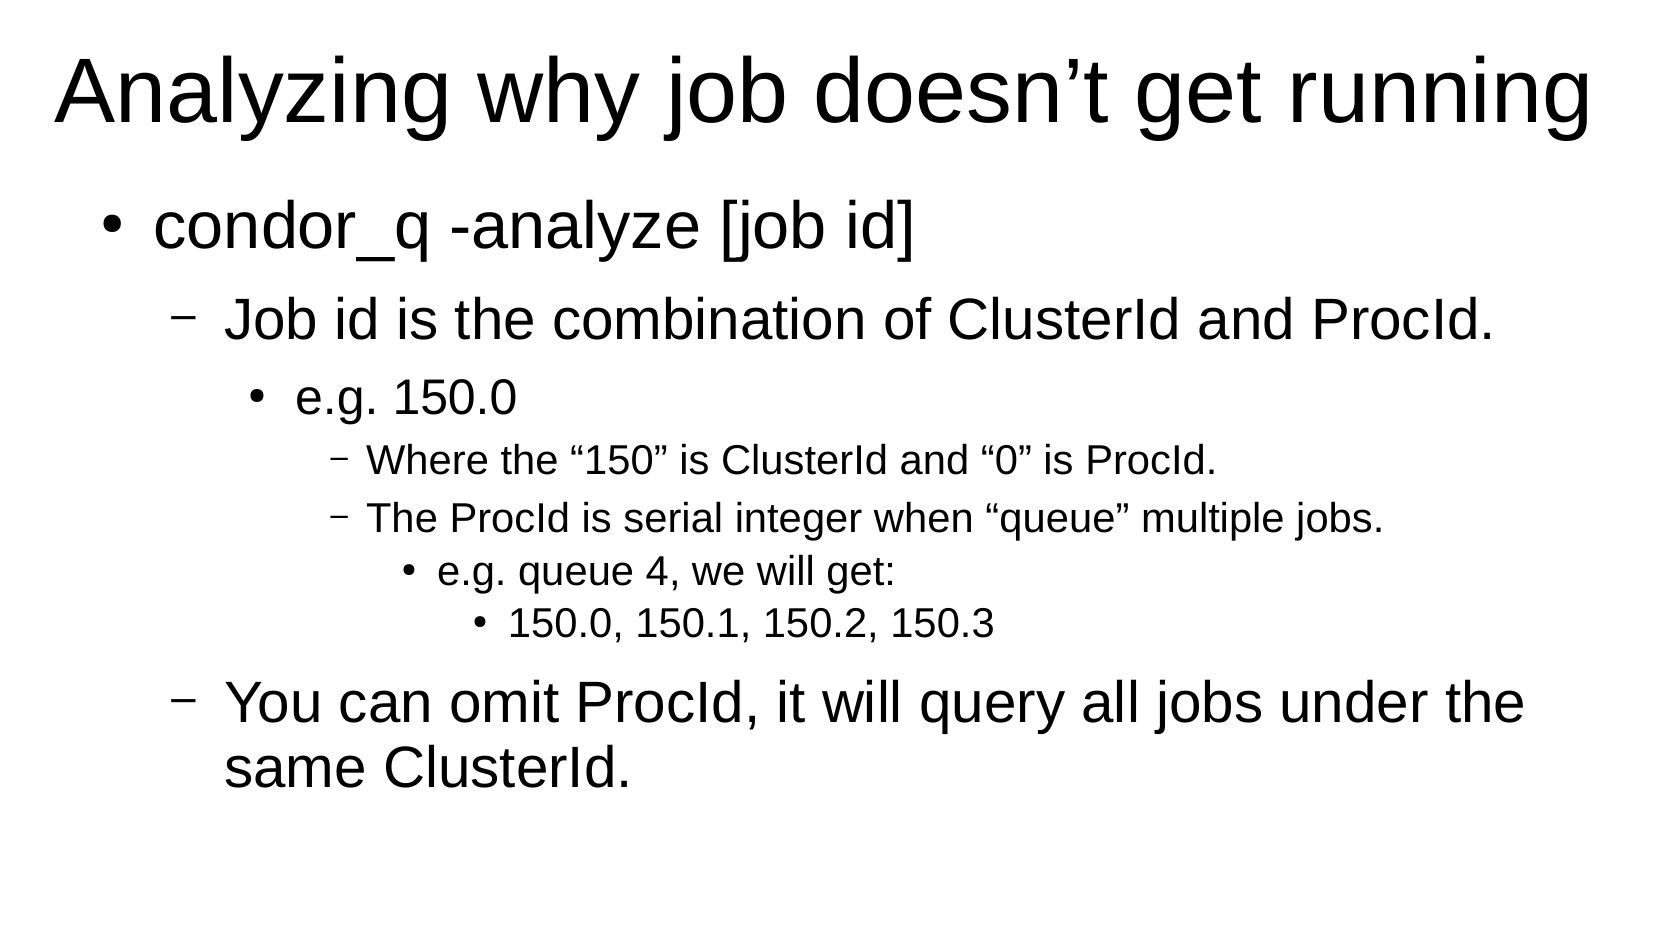

# Analyzing why job doesn’t get running
condor_q -analyze [job id]
Job id is the combination of ClusterId and ProcId.
e.g. 150.0
Where the “150” is ClusterId and “0” is ProcId.
The ProcId is serial integer when “queue” multiple jobs.
e.g. queue 4, we will get:
150.0, 150.1, 150.2, 150.3
You can omit ProcId, it will query all jobs under the same ClusterId.